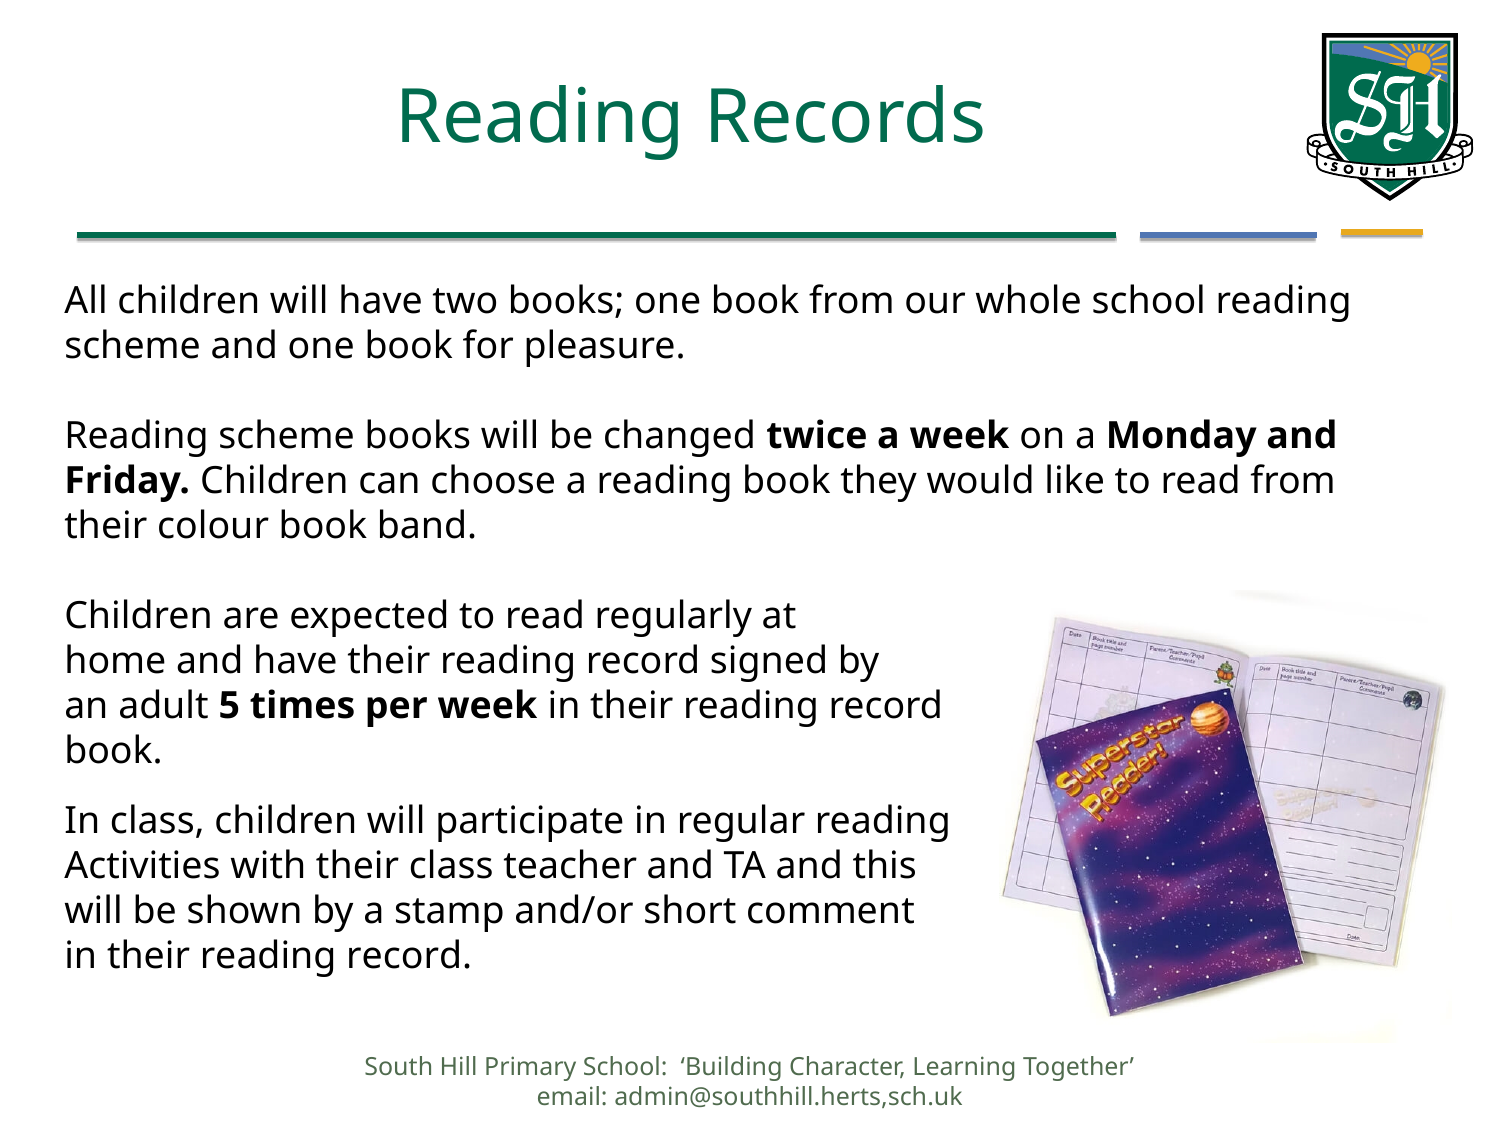

# Reading Records
All children will have two books; one book from our whole school reading scheme and one book for pleasure.
Reading scheme books will be changed twice a week on a Monday and Friday. Children can choose a reading book they would like to read from their colour book band.
Children are expected to read regularly at
home and have their reading record signed by
an adult 5 times per week in their reading record
book.
In class, children will participate in regular reading
Activities with their class teacher and TA and this
will be shown by a stamp and/or short comment
in their reading record.
South Hill Primary School: ‘Building Character, Learning Together’
email: admin@southhill.herts,sch.uk